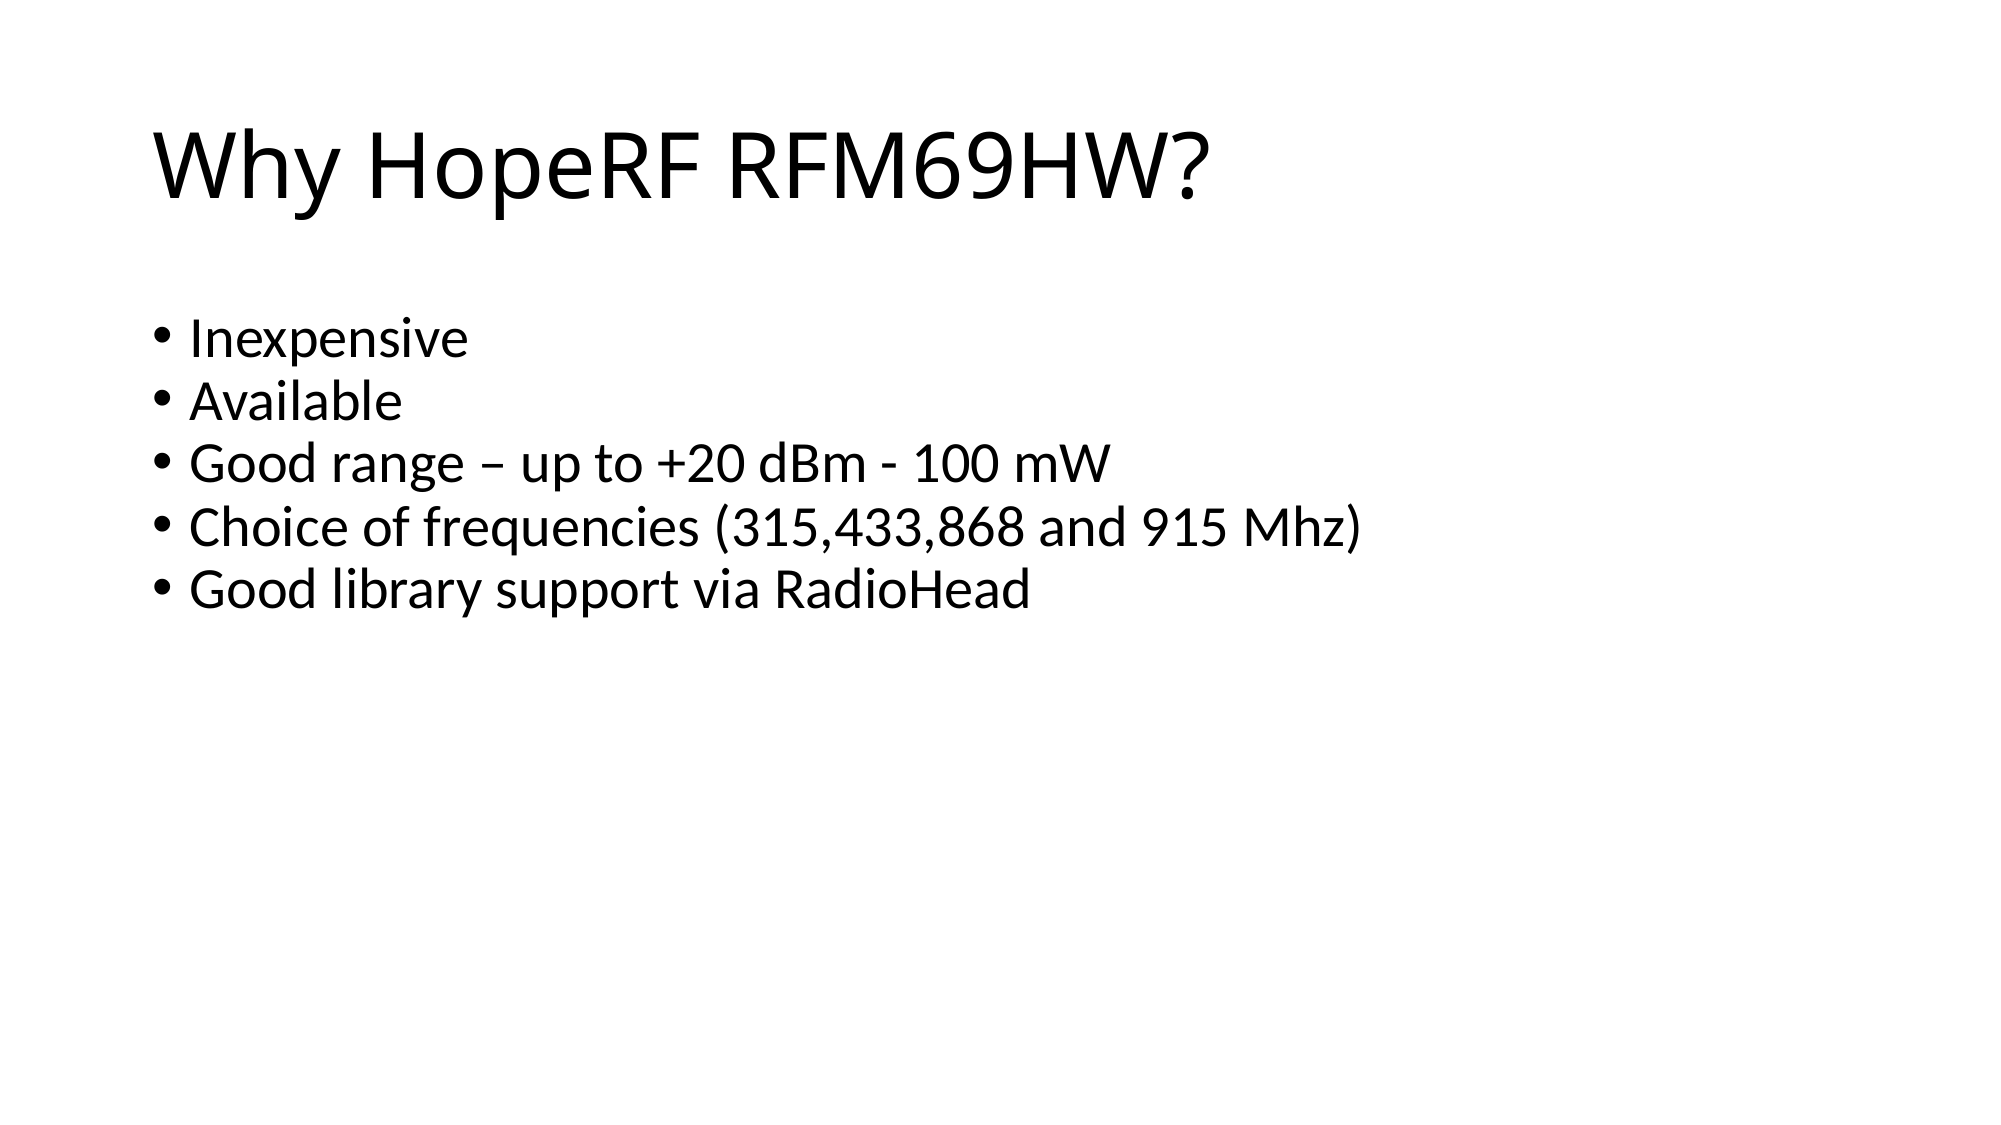

Why HopeRF RFM69HW?
Inexpensive
Available
Good range – up to +20 dBm - 100 mW
Choice of frequencies (315,433,868 and 915 Mhz)
Good library support via RadioHead